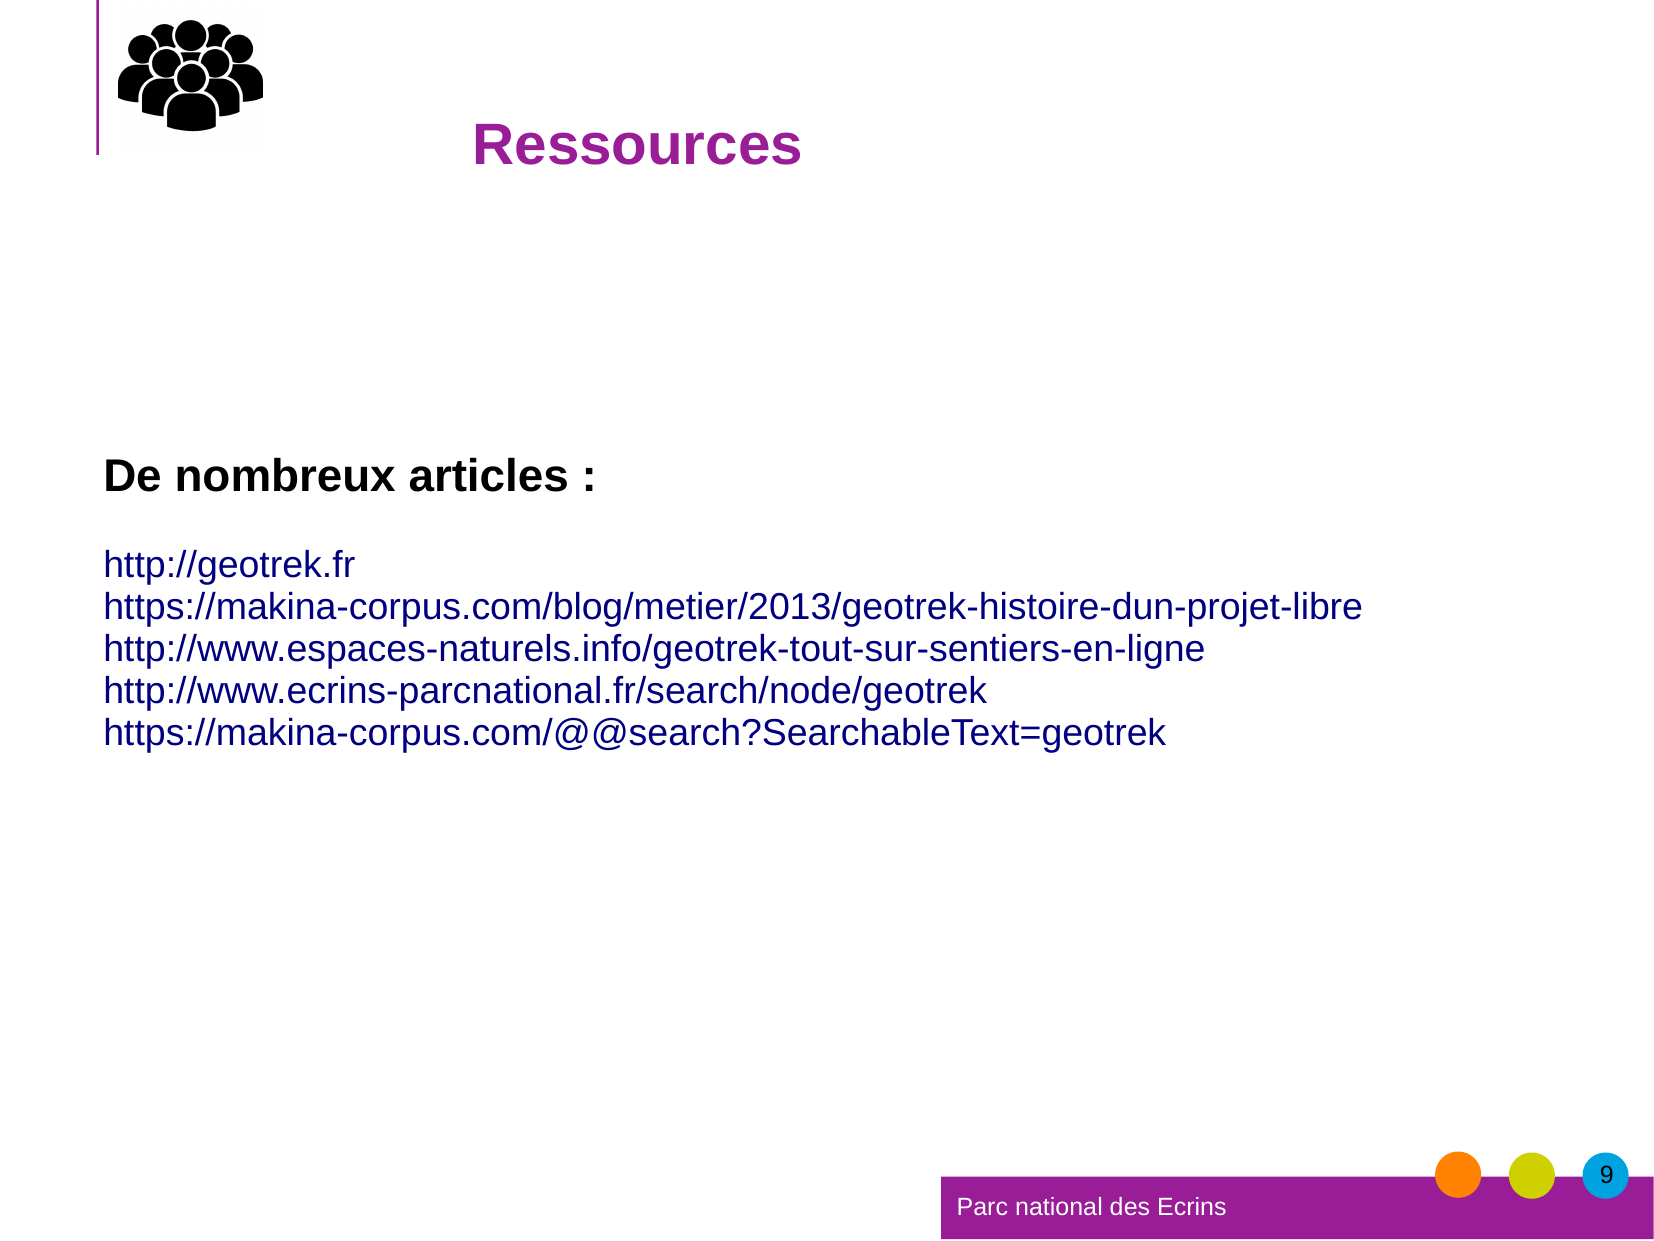

# Ressources
De nombreux articles :
http://geotrek.fr
https://makina-corpus.com/blog/metier/2013/geotrek-histoire-dun-projet-libre
http://www.espaces-naturels.info/geotrek-tout-sur-sentiers-en-ligne
http://www.ecrins-parcnational.fr/search/node/geotrek
https://makina-corpus.com/@@search?SearchableText=geotrek